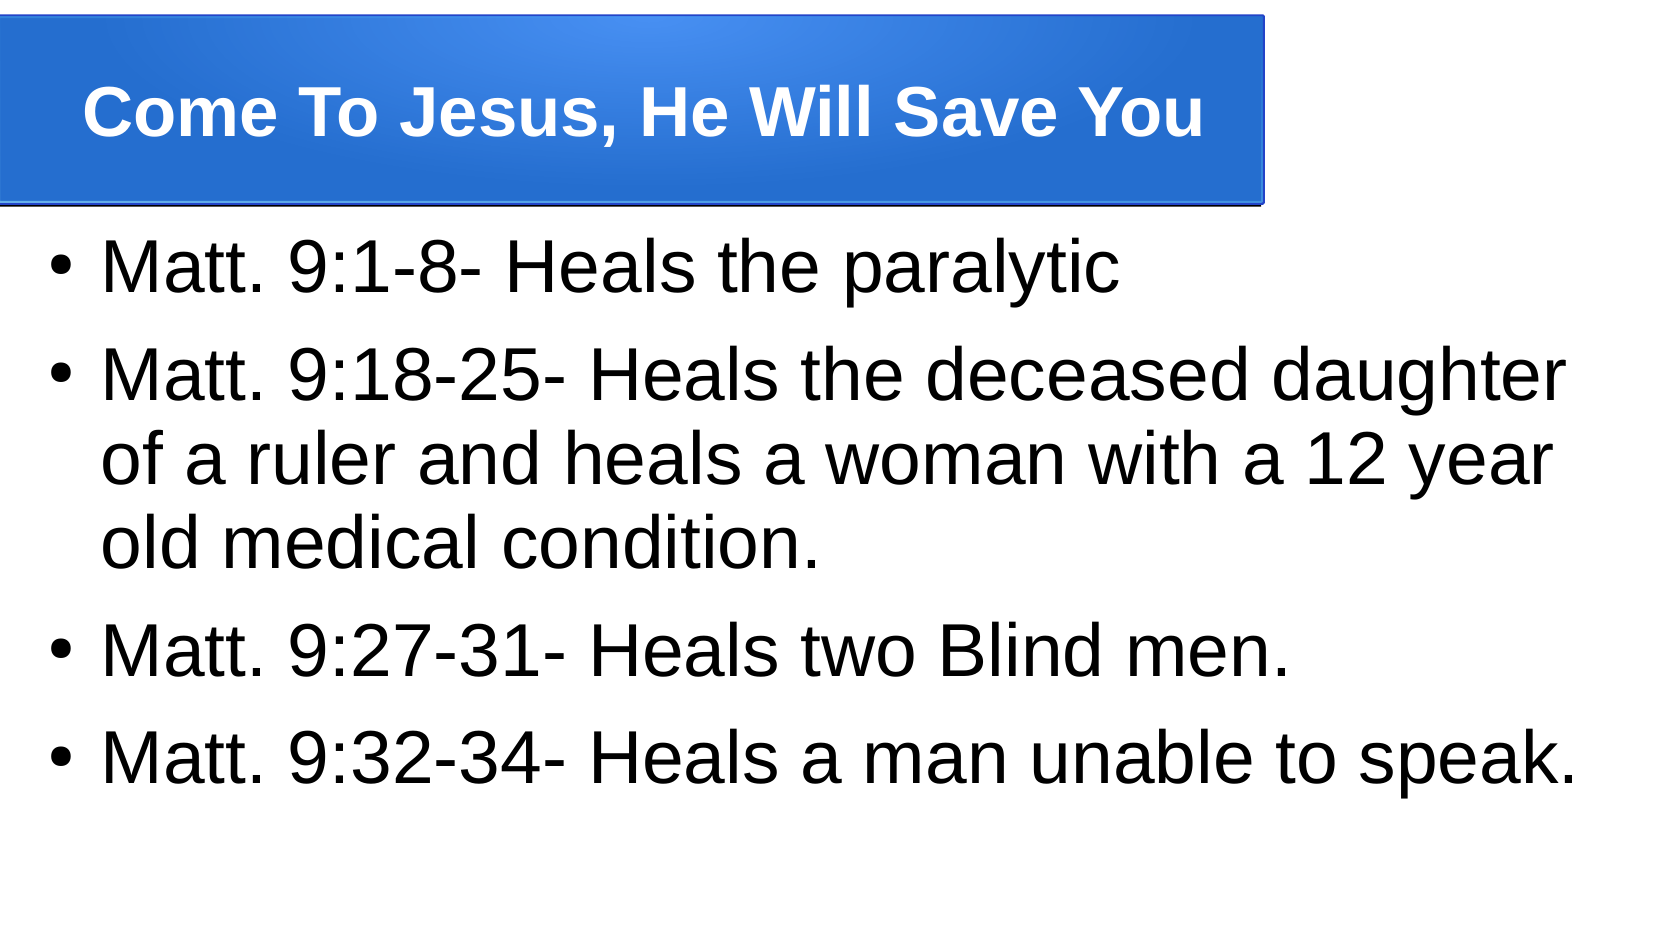

# Come To Jesus, He Will Save You
Matt. 9:1-8- Heals the paralytic
Matt. 9:18-25- Heals the deceased daughter of a ruler and heals a woman with a 12 year old medical condition.
Matt. 9:27-31- Heals two Blind men.
Matt. 9:32-34- Heals a man unable to speak.